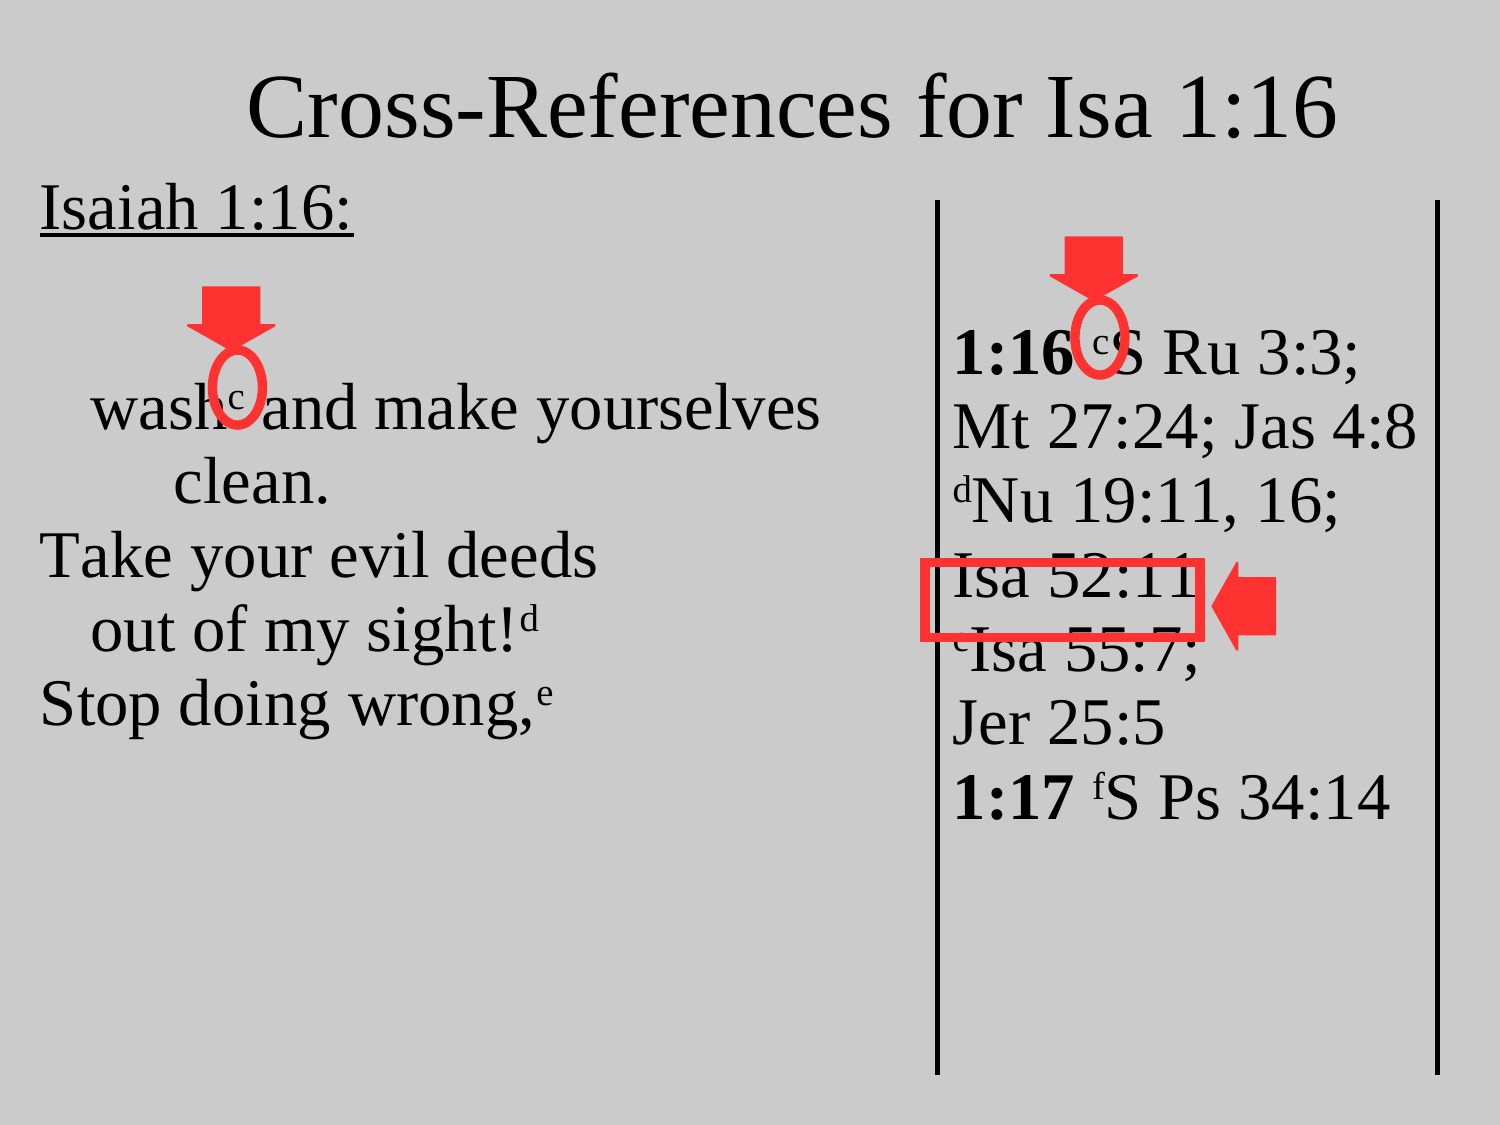

# Cross-References for Isa 1:16
Isaiah 1:16:
1:16 cS Ru 3:3;
Mt 27:24; Jas 4:8
dNu 19:11, 16;
Isa 52:11
eIsa 55:7;
Jer 25:5
1:17 fS Ps 34:14
 washc and make yourselves
 clean.
Take your evil deeds
 out of my sight!d
Stop doing wrong,e